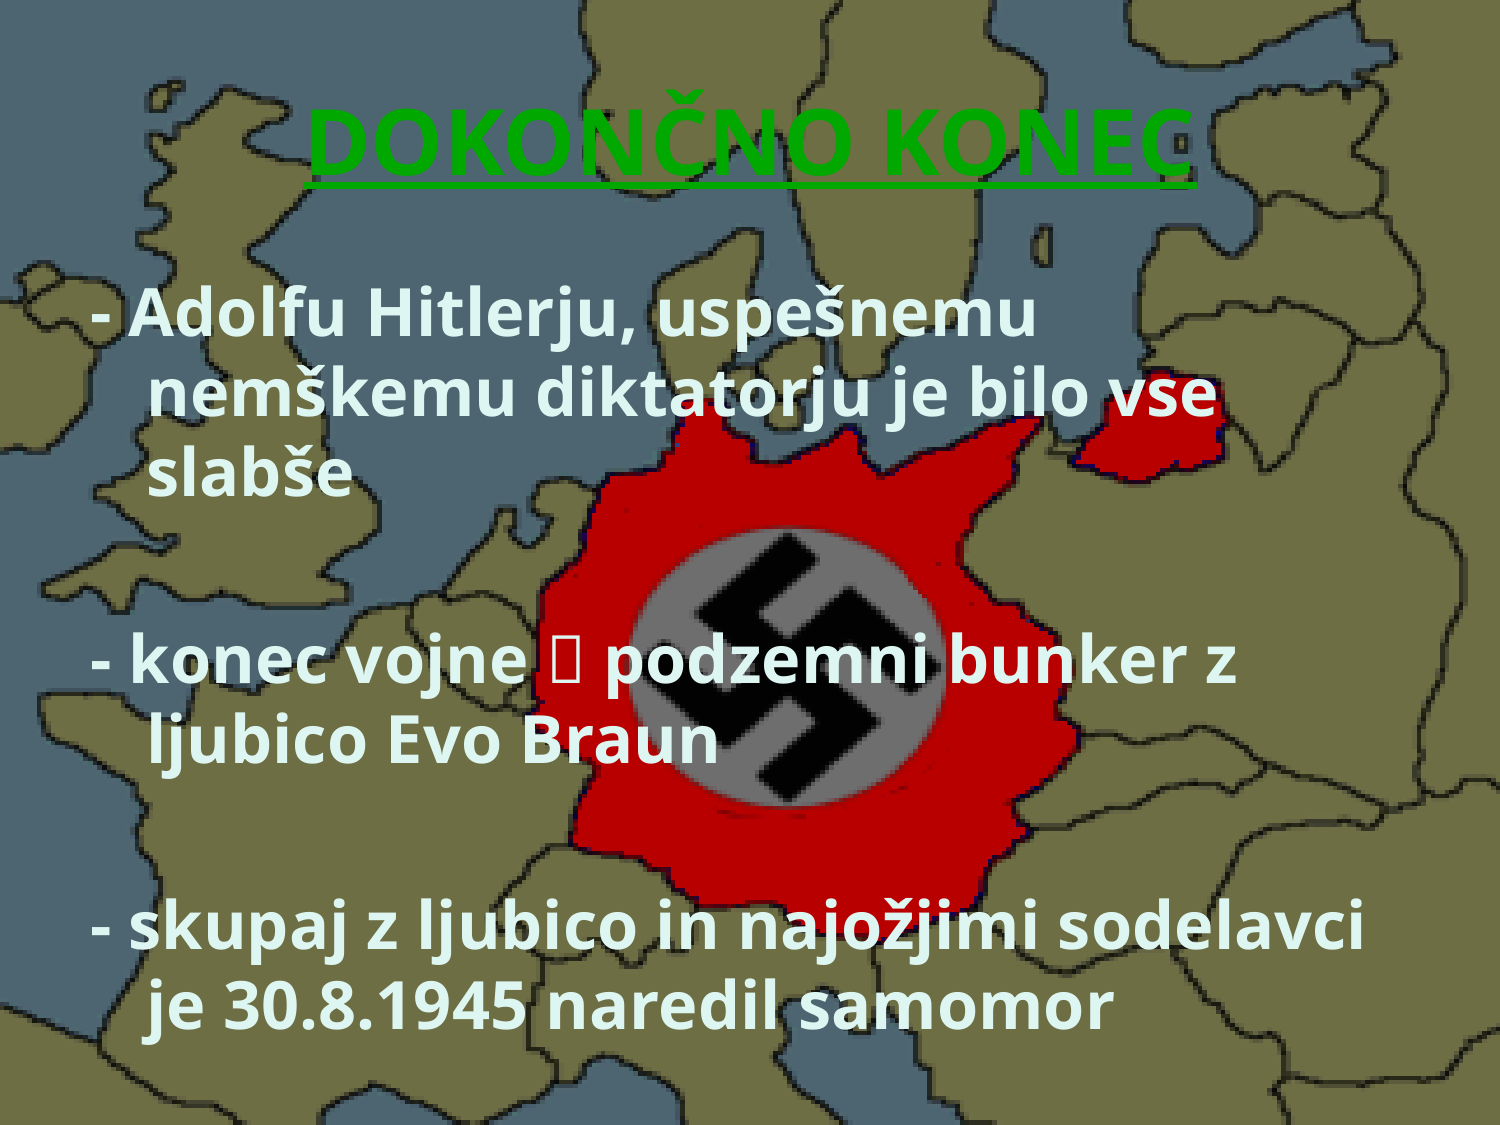

# DOKONČNO KONEC
- Adolfu Hitlerju, uspešnemu nemškemu diktatorju je bilo vse slabše
- konec vojne  podzemni bunker z ljubico Evo Braun
- skupaj z ljubico in najožjimi sodelavci je 30.8.1945 naredil samomor